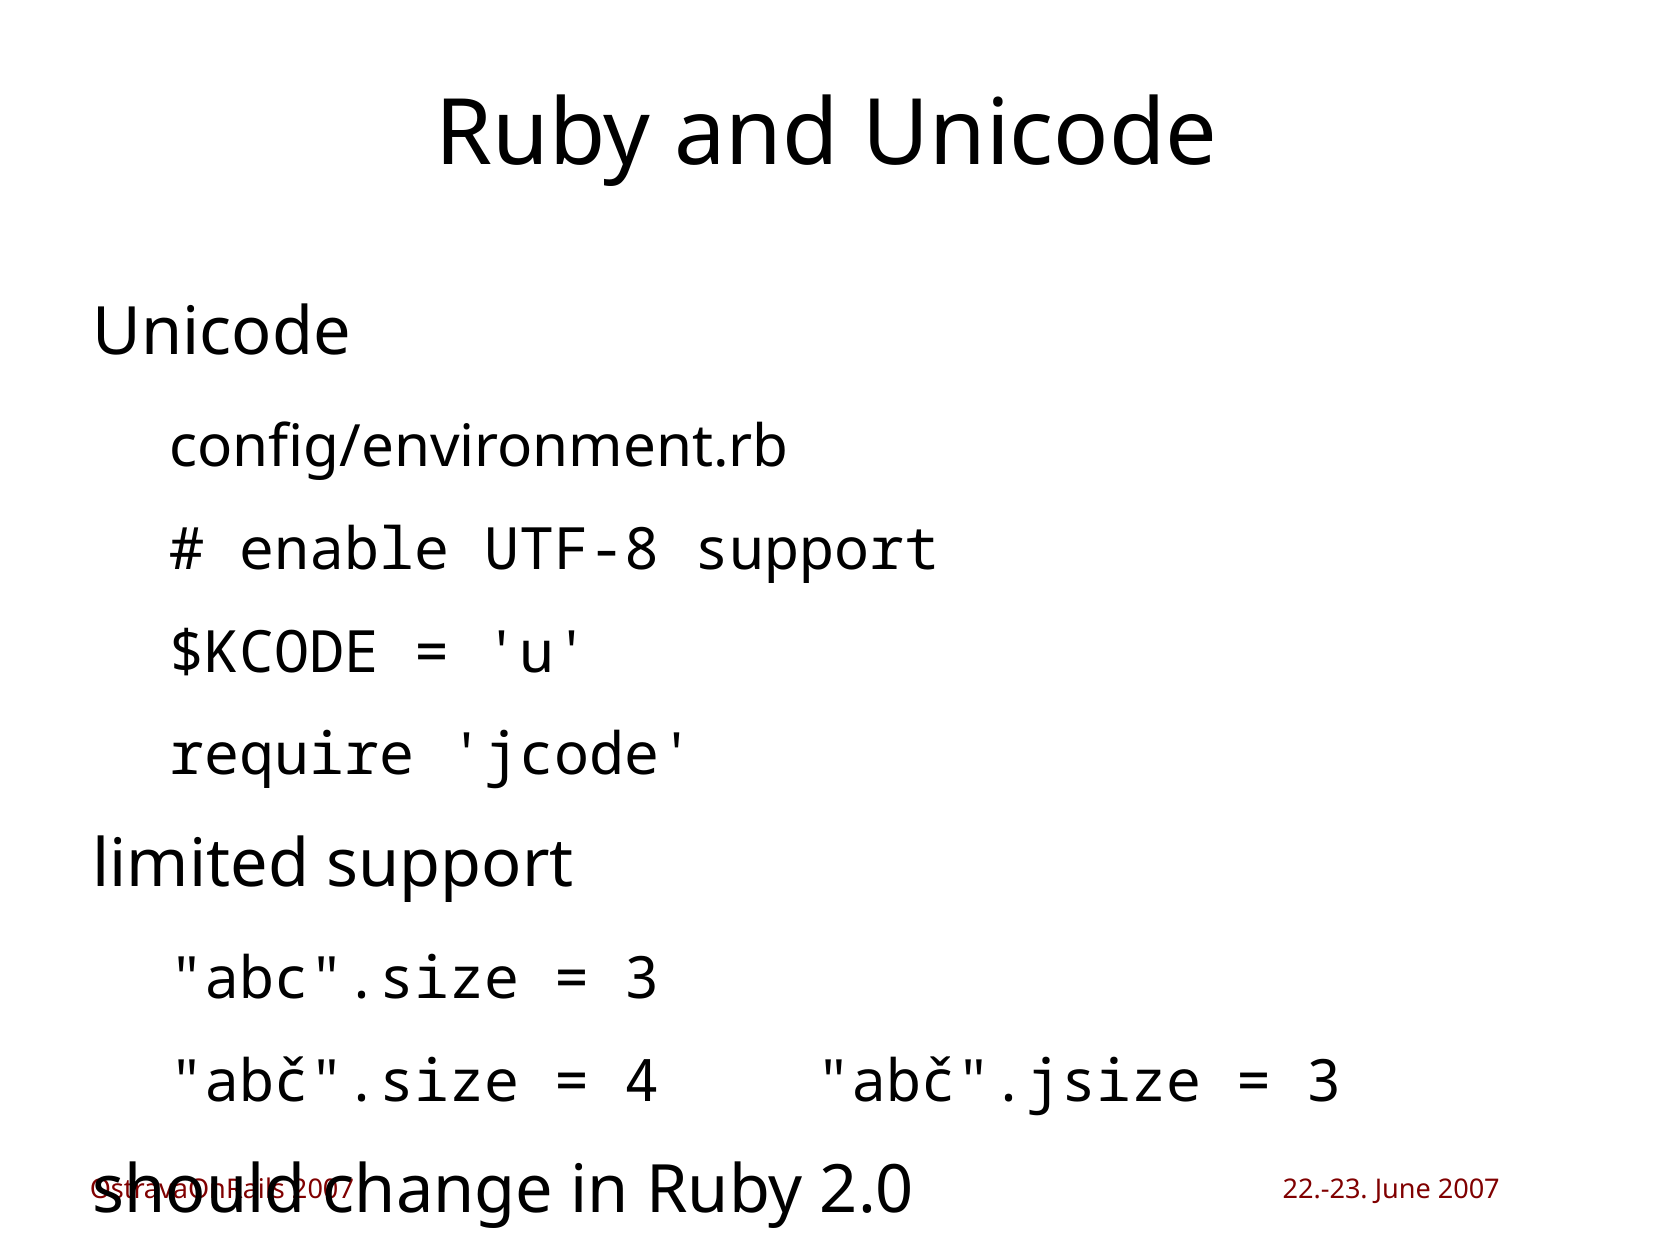

# Ruby and Unicode
Unicode
config/environment.rb
# enable UTF-8 support
$KCODE = 'u'
require 'jcode'
limited support
"abc".size = 3
"abč".size = 4			"abč".jsize = 3
should change in Ruby 2.0